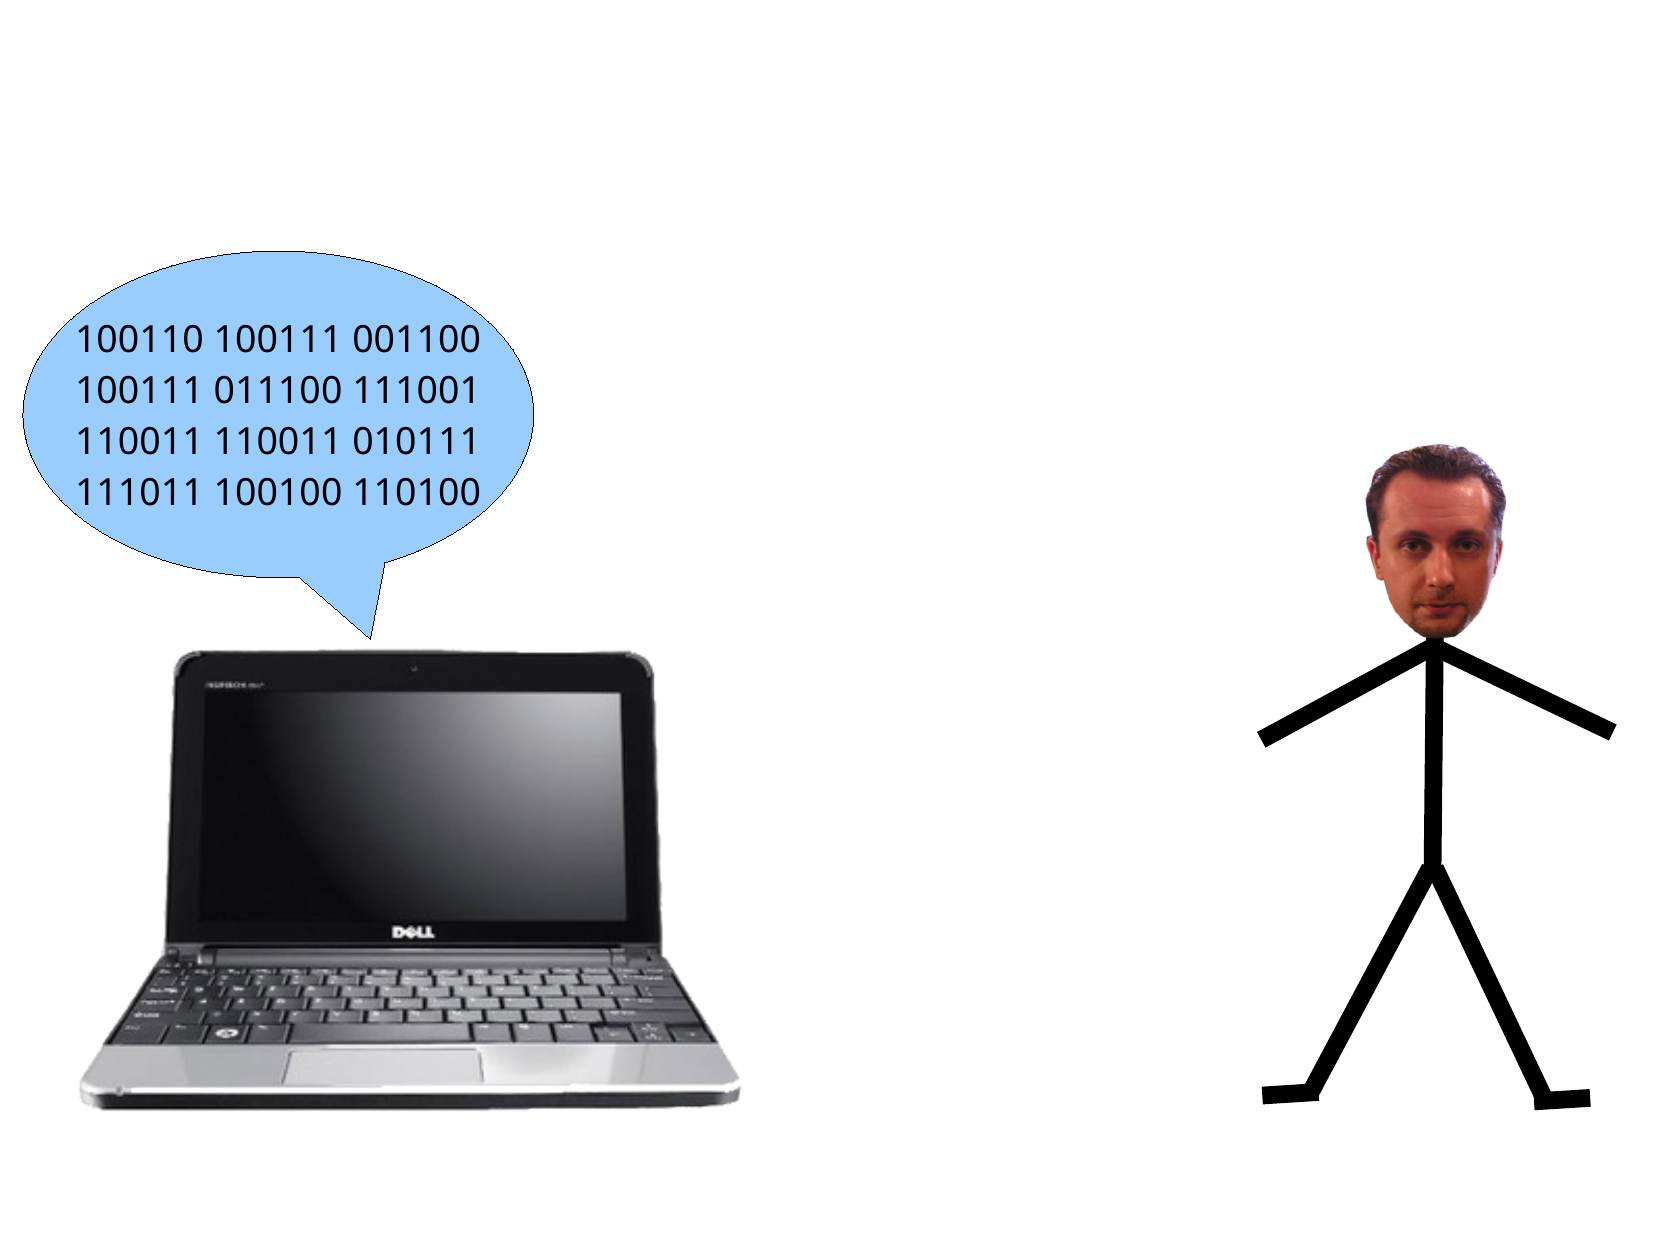

100110 100111 001100
100111 011100 111001
110011 110011 010111
111011 100100 110100